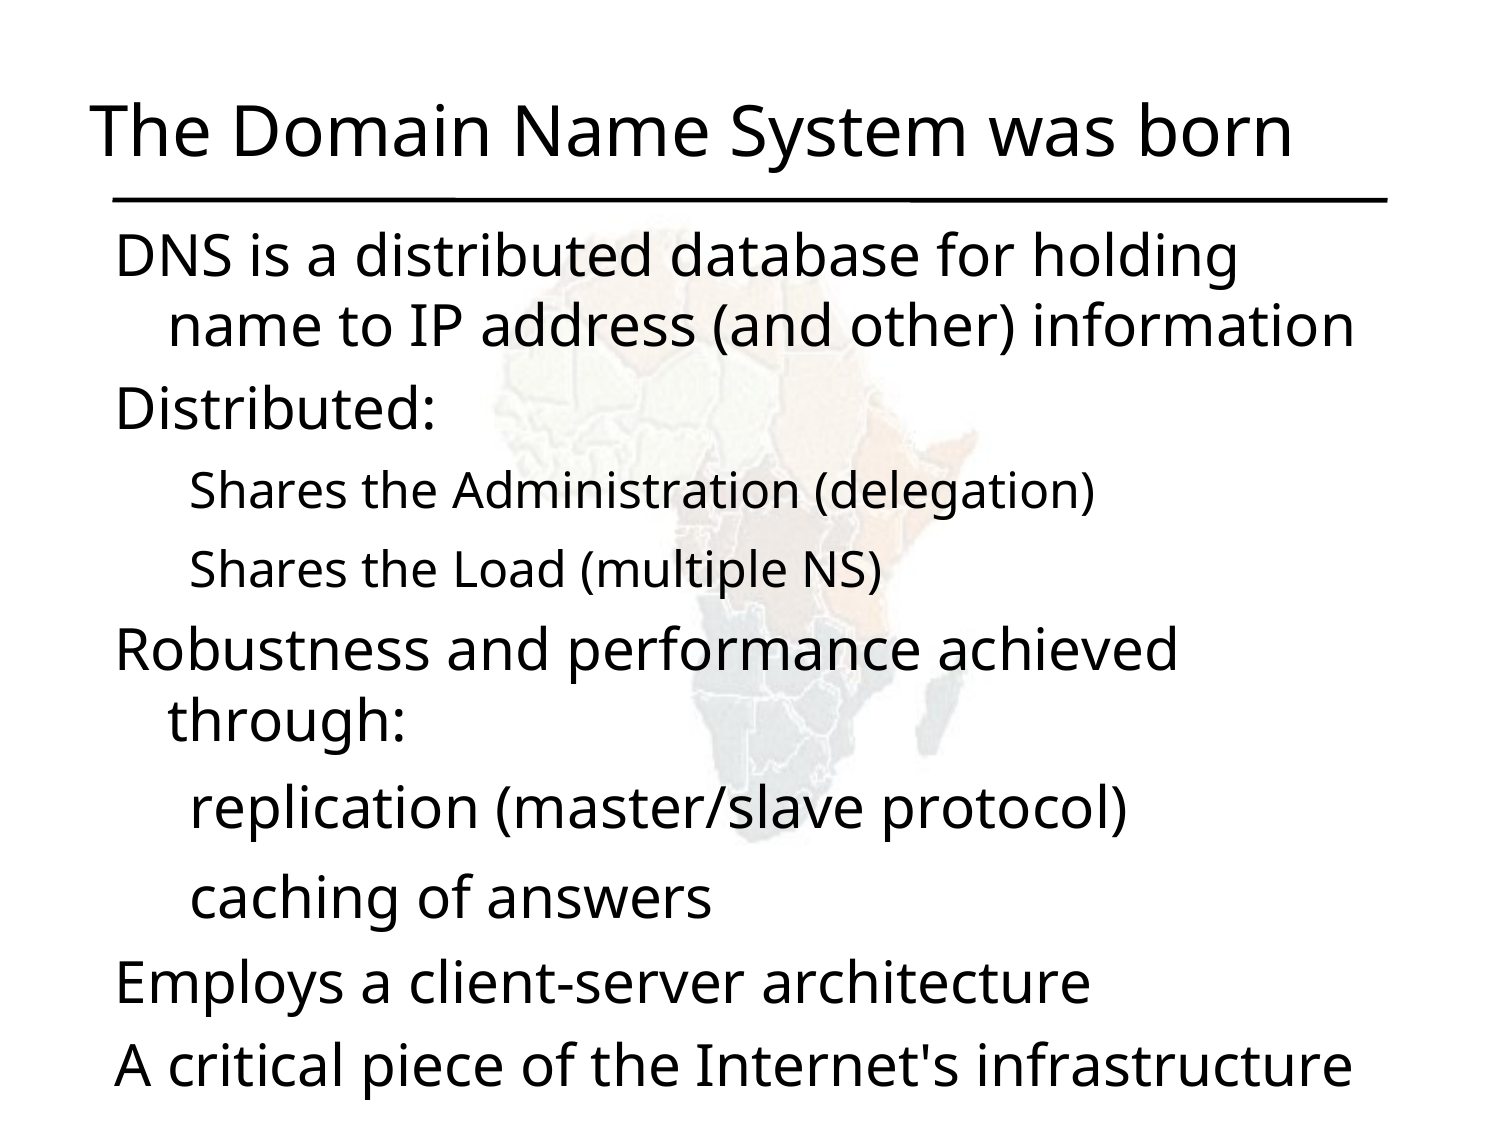

# The Domain Name System was born
DNS is a distributed database for holding name to IP address (and other) information
Distributed:
Shares the Administration (delegation)
Shares the Load (multiple NS)
Robustness and performance achieved through:
replication (master/slave protocol)
caching of answers
Employs a client-server architecture
A critical piece of the Internet's infrastructure